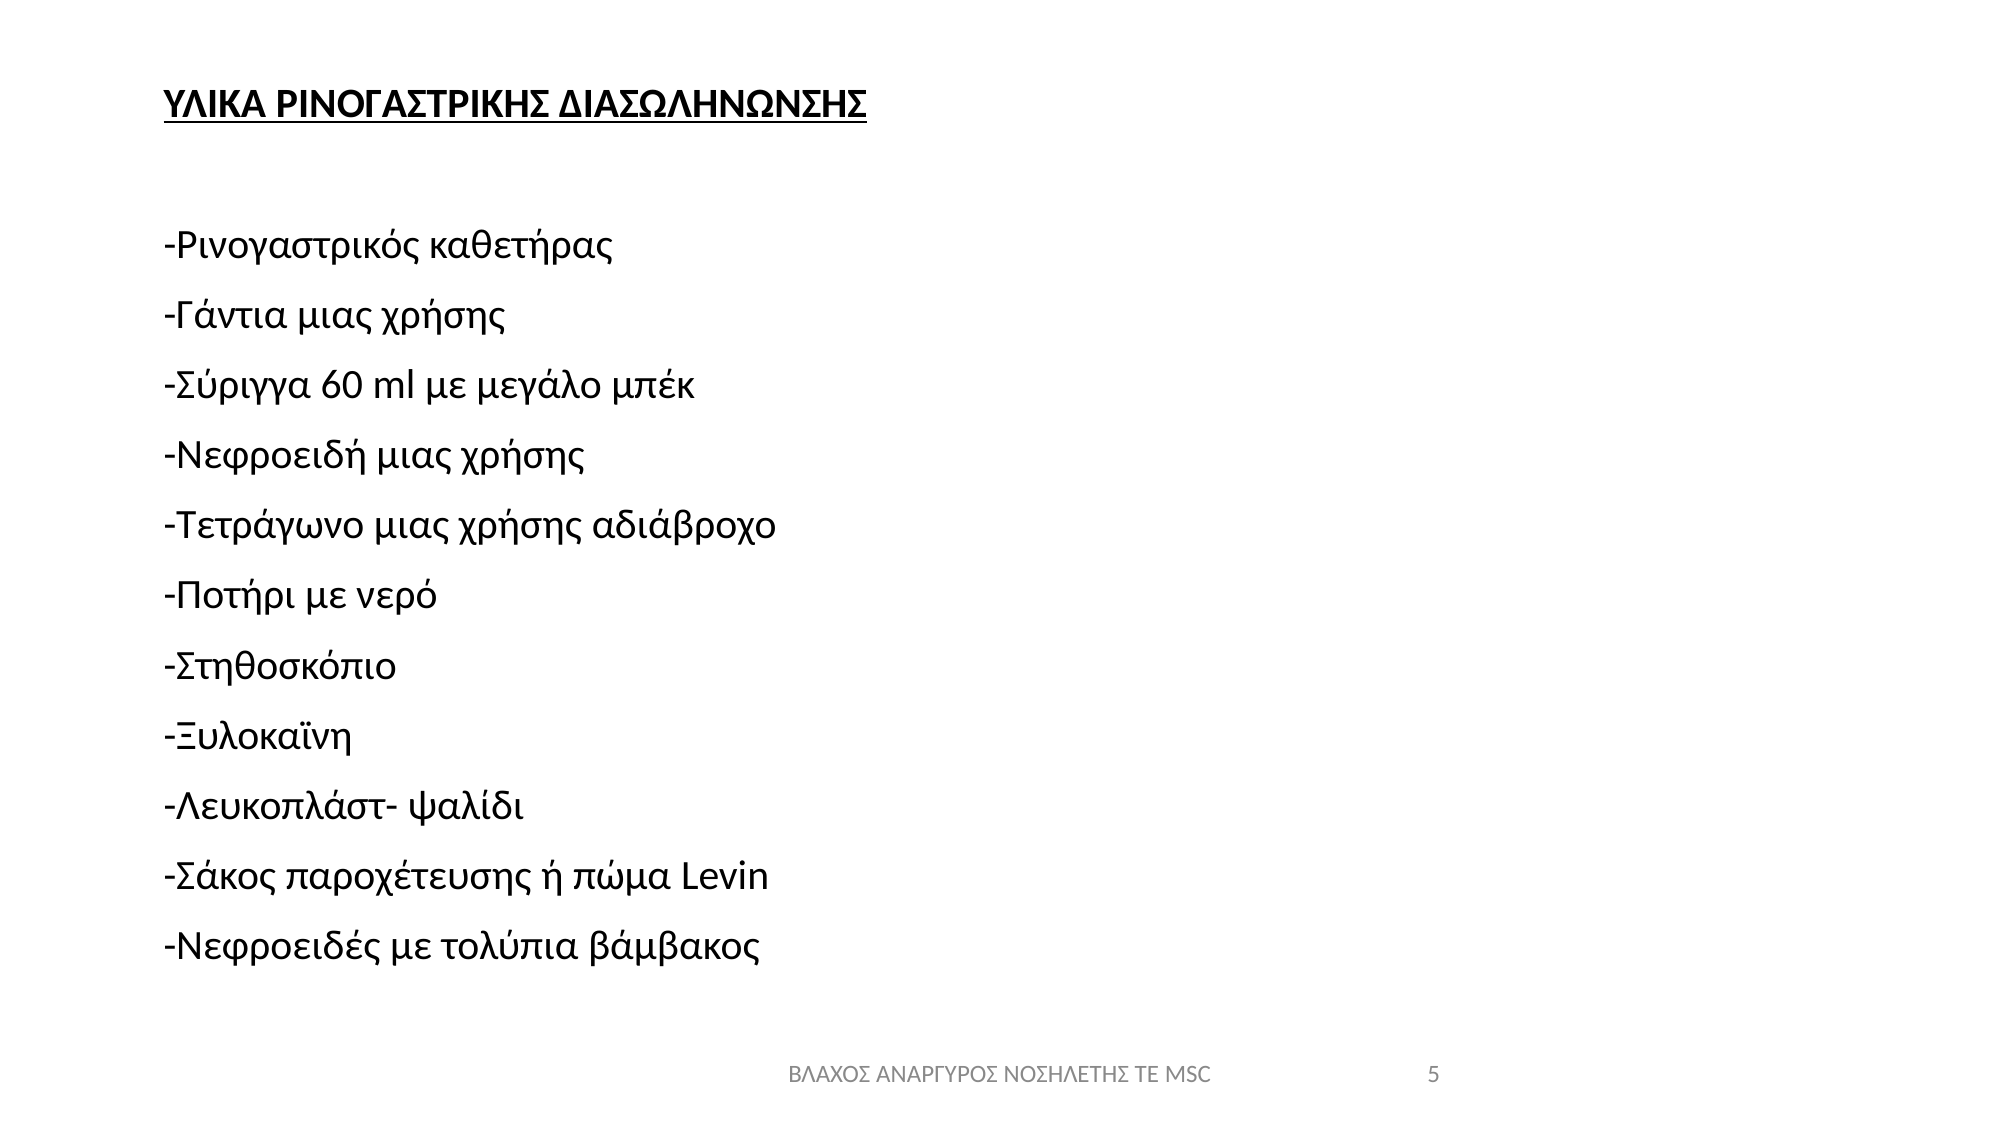

ΥΛΙΚΑ ΡΙΝΟΓΑΣΤΡΙΚΗΣ ΔΙΑΣΩΛΗΝΩΝΣΗΣ
-Ρινογαστρικός καθετήρας
-Γάντια μιας χρήσης
-Σύριγγα 60 ml με μεγάλο μπέκ
-Νεφροειδή μιας χρήσης
-Τετράγωνο μιας χρήσης αδιάβροχο
-Ποτήρι με νερό
-Στηθοσκόπιο
-Ξυλοκαϊνη
-Λευκοπλάστ- ψαλίδι
-Σάκος παροχέτευσης ή πώμα Levin
-Nεφροειδές με τολύπια βάμβακος
ΒΛΑΧΟΣ ΑΝΑΡΓΥΡΟΣ ΝΟΣΗΛΕΤΗΣ ΤΕ MSC